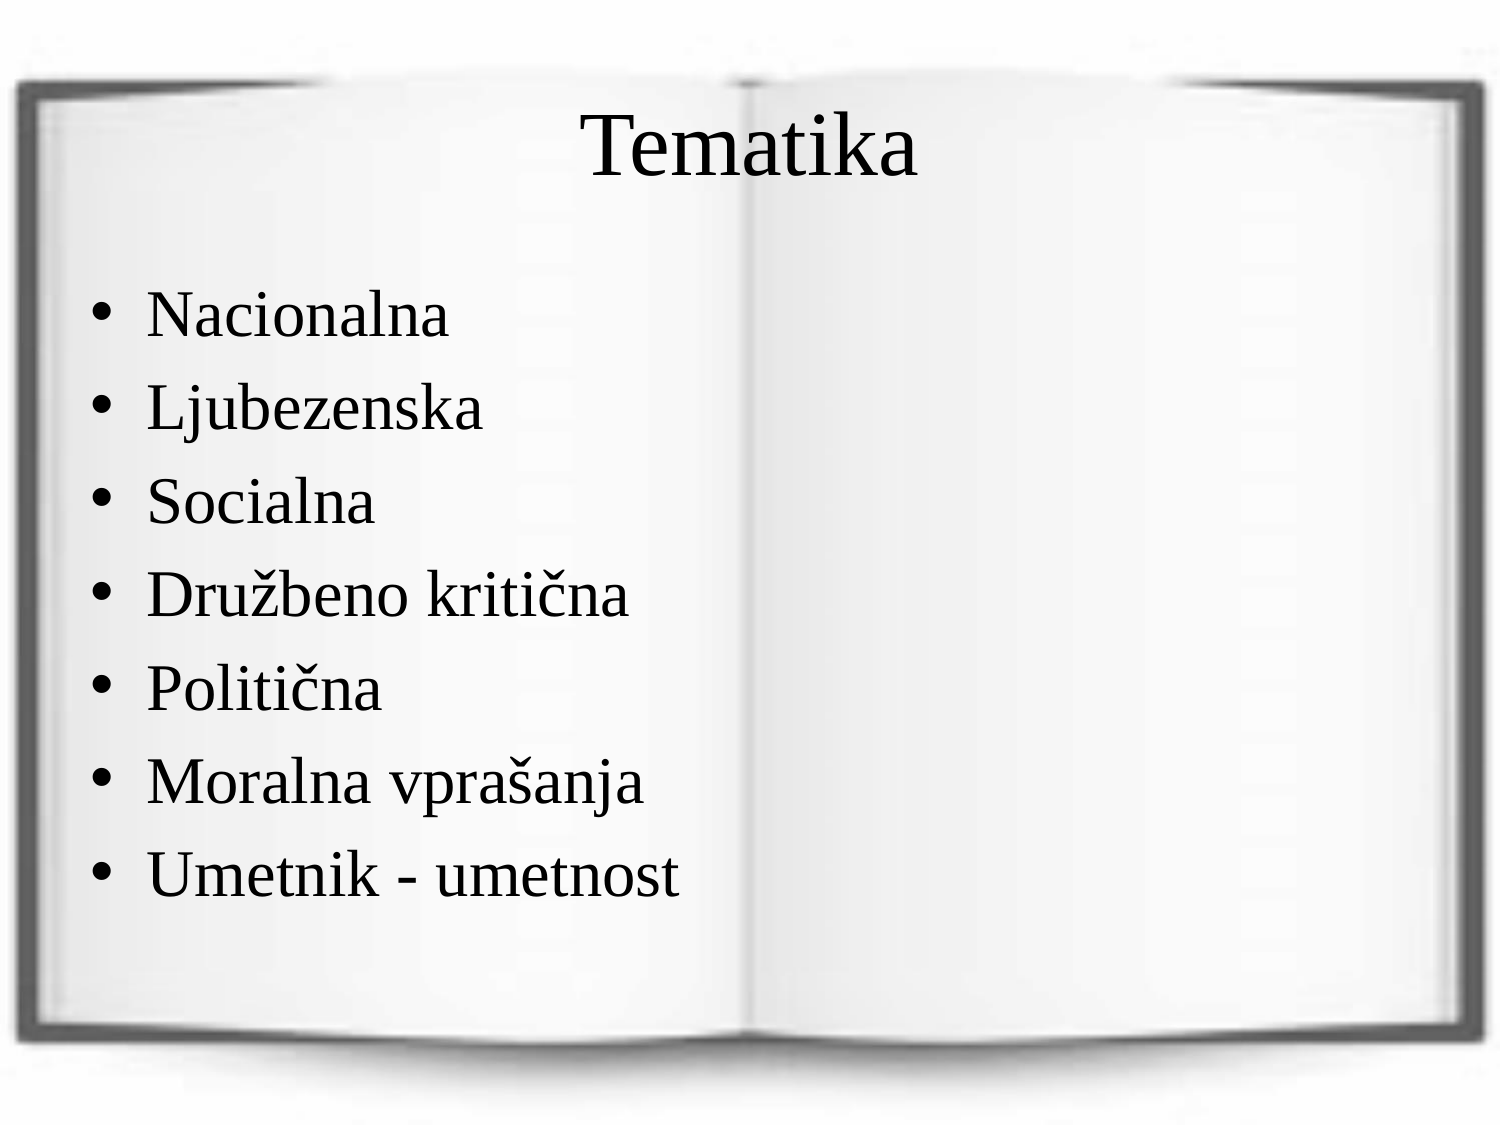

# Tematika
Nacionalna
Ljubezenska
Socialna
Družbeno kritična
Politična
Moralna vprašanja
Umetnik - umetnost